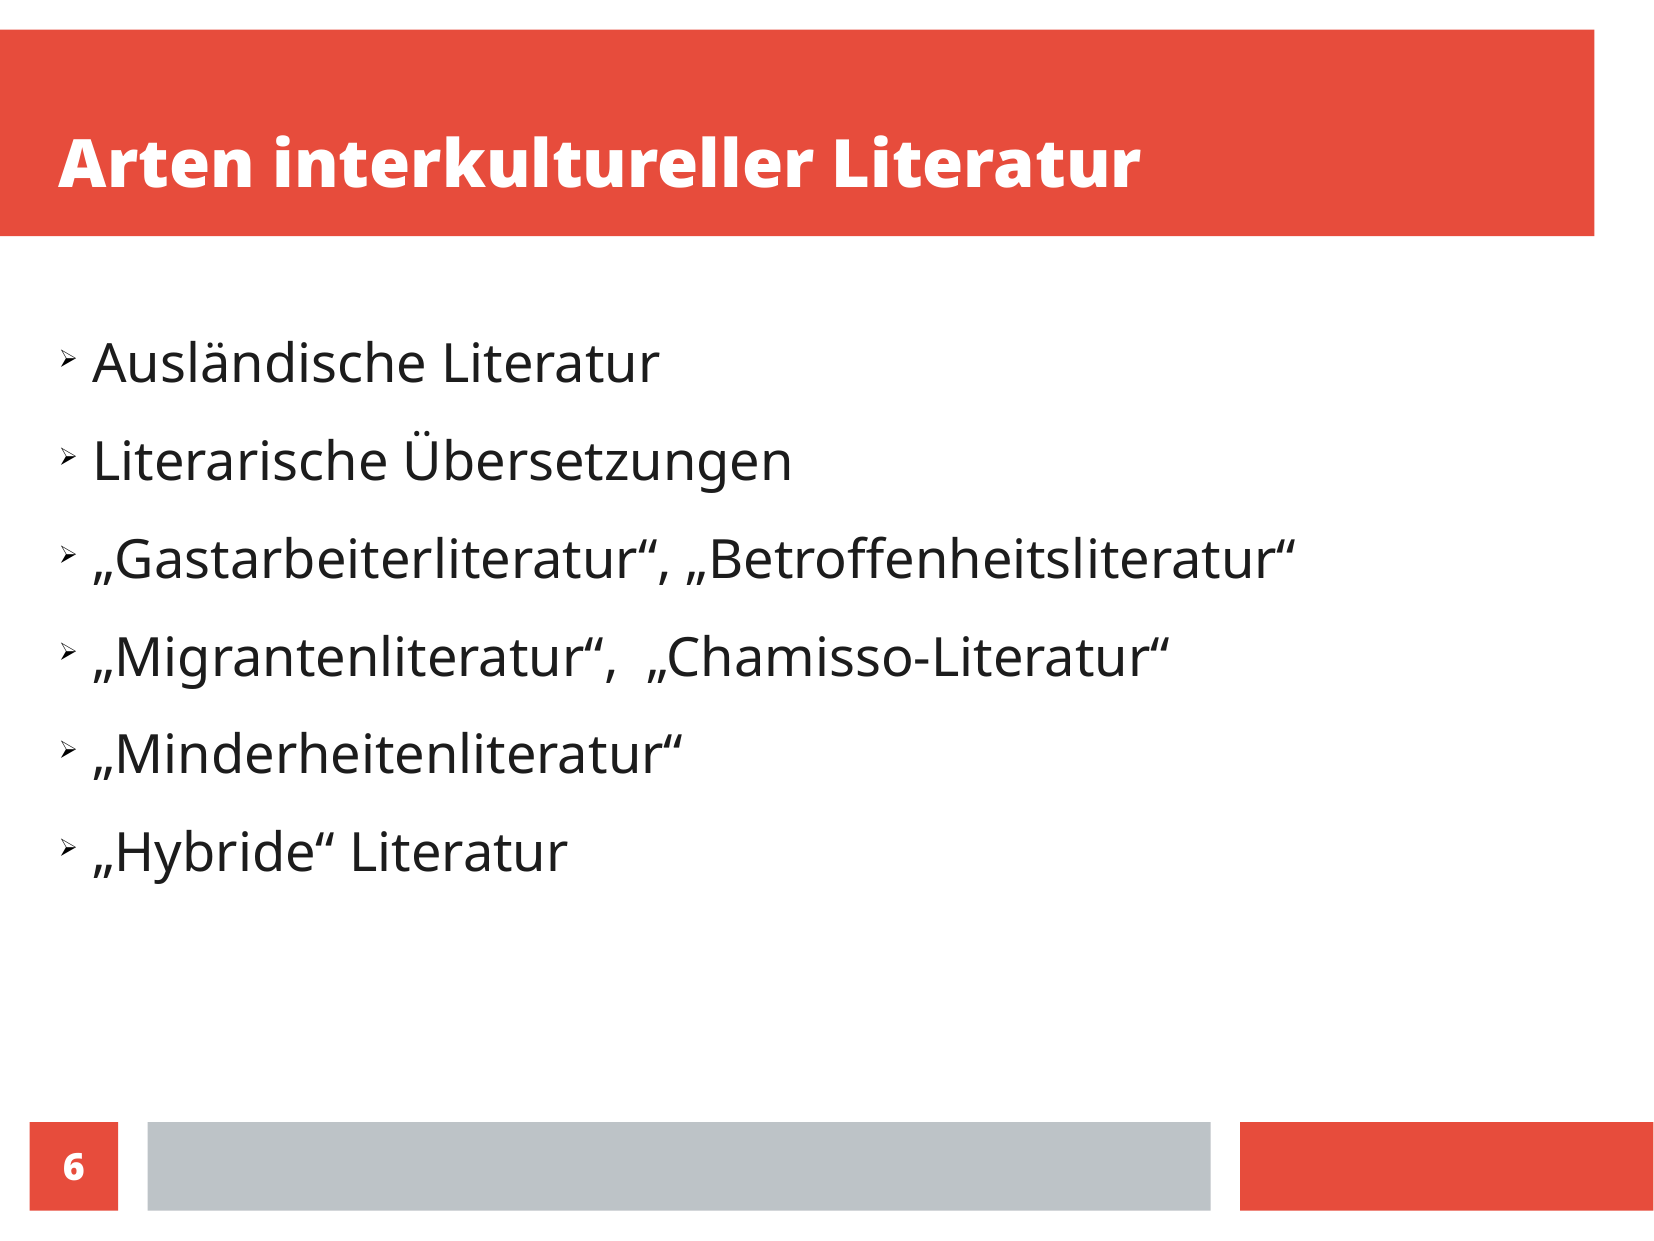

# Arten interkultureller Literatur
 Ausländische Literatur
 Literarische Übersetzungen
 „Gastarbeiterliteratur“, „Betroffenheitsliteratur“
 „Migrantenliteratur“, „Chamisso-Literatur“
 „Minderheitenliteratur“
 „Hybride“ Literatur
6